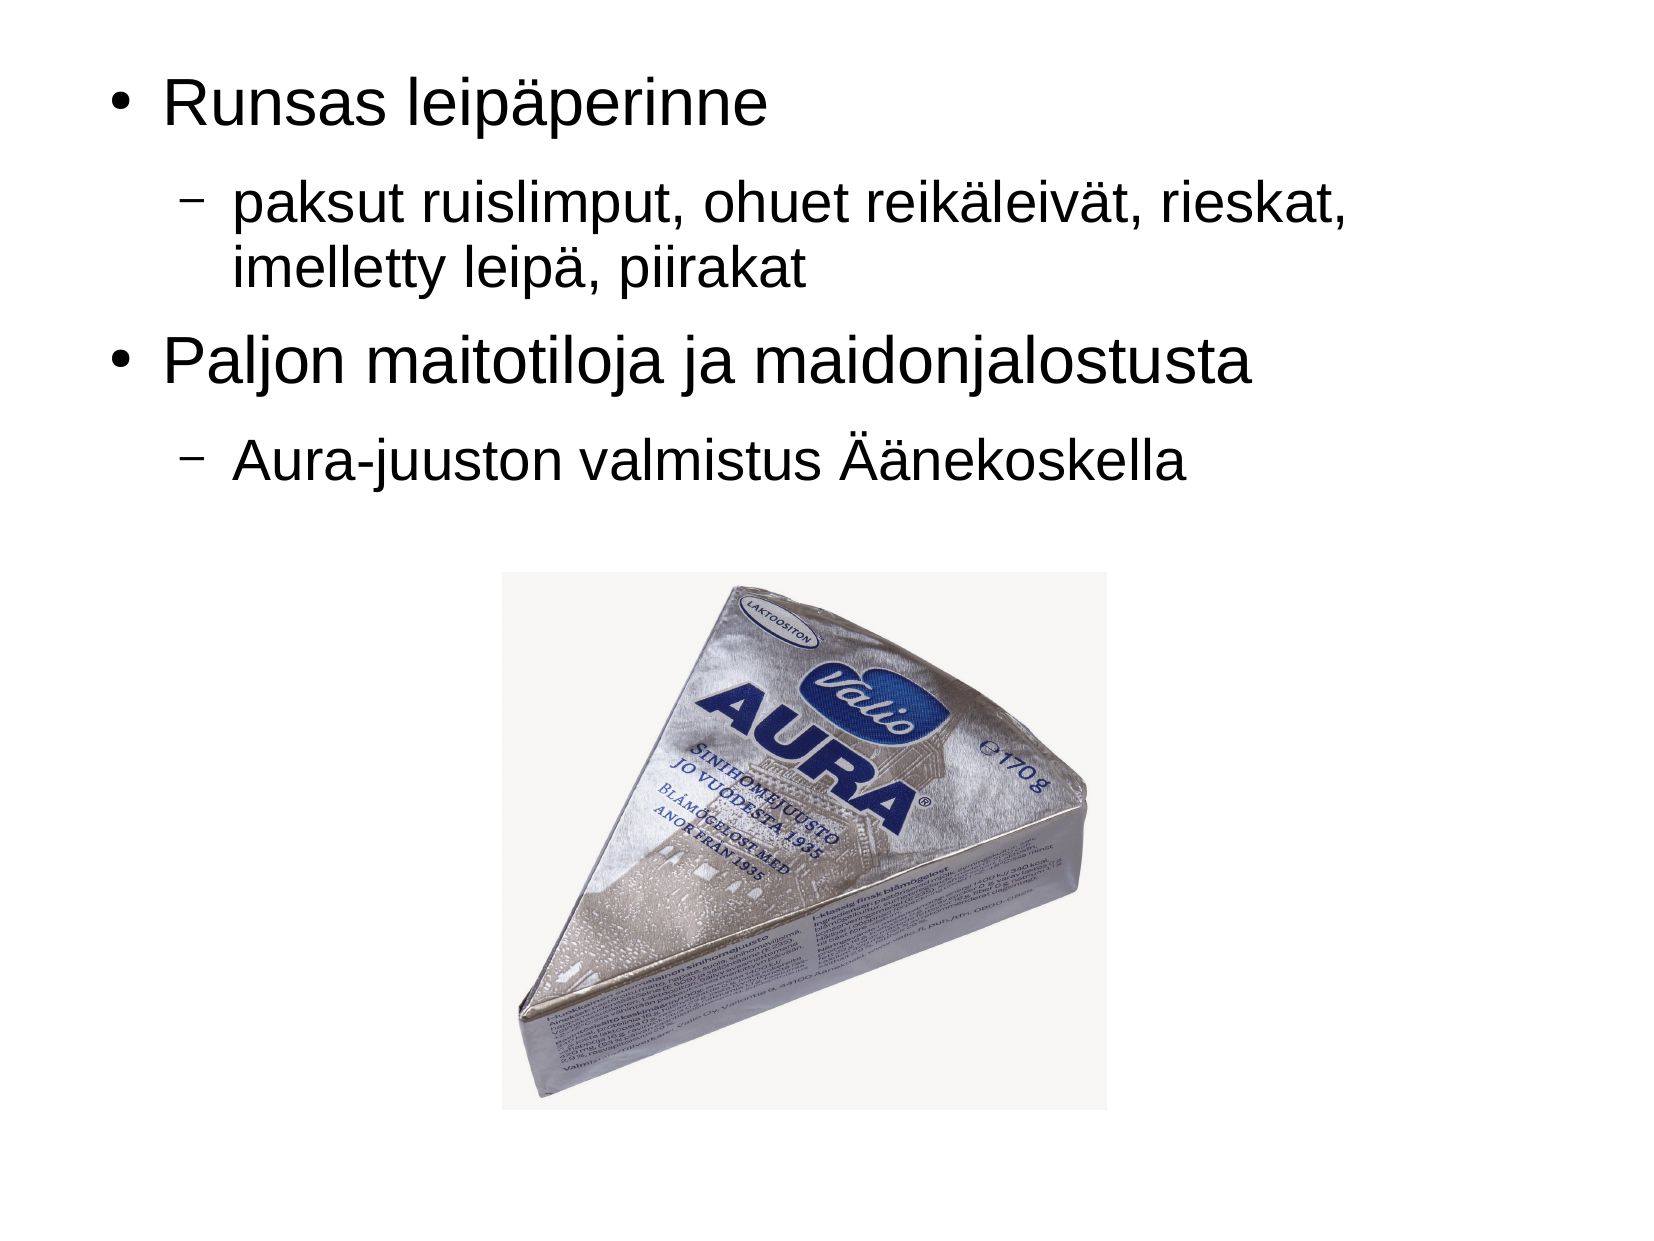

# Runsas leipäperinne
paksut ruislimput, ohuet reikäleivät, rieskat, imelletty leipä, piirakat
Paljon maitotiloja ja maidonjalostusta
Aura-juuston valmistus Äänekoskella